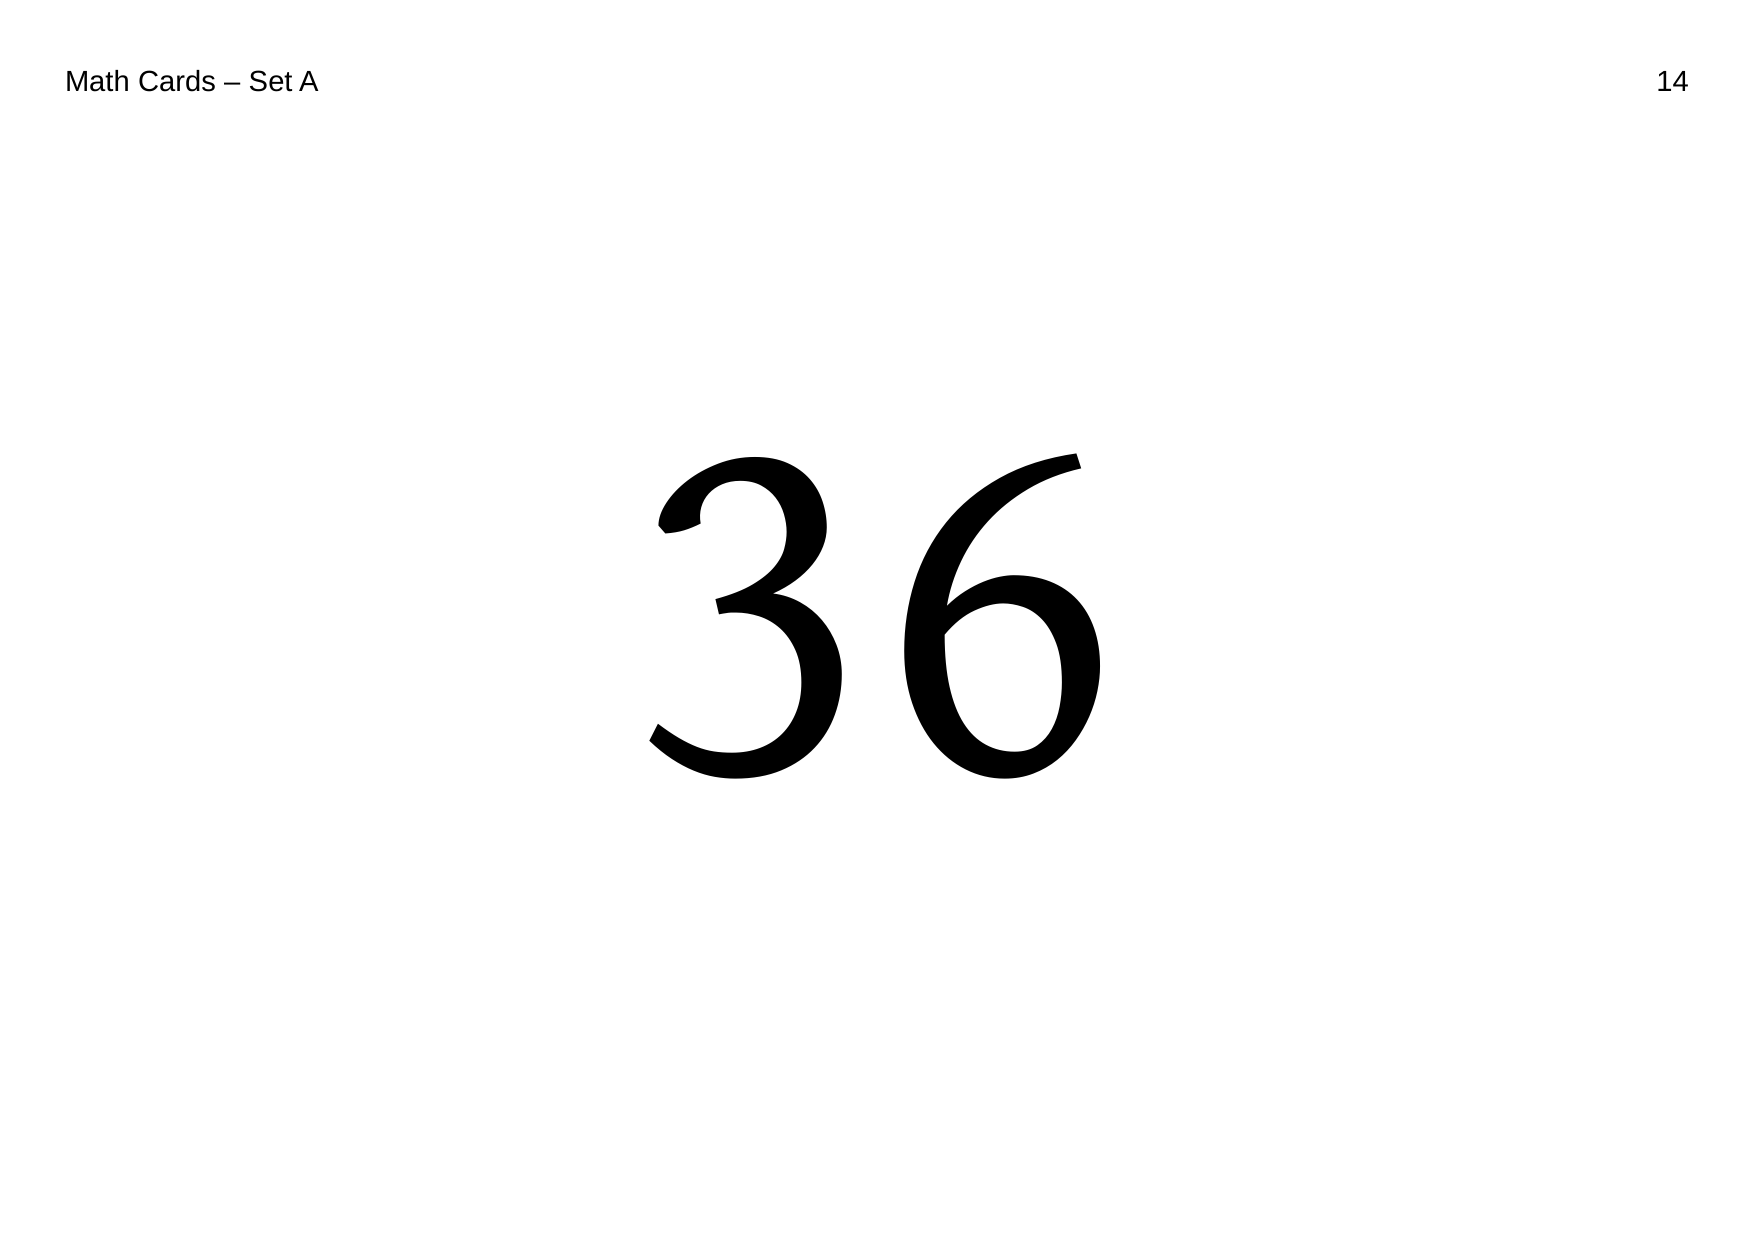

Math Cards – Set A
14
36